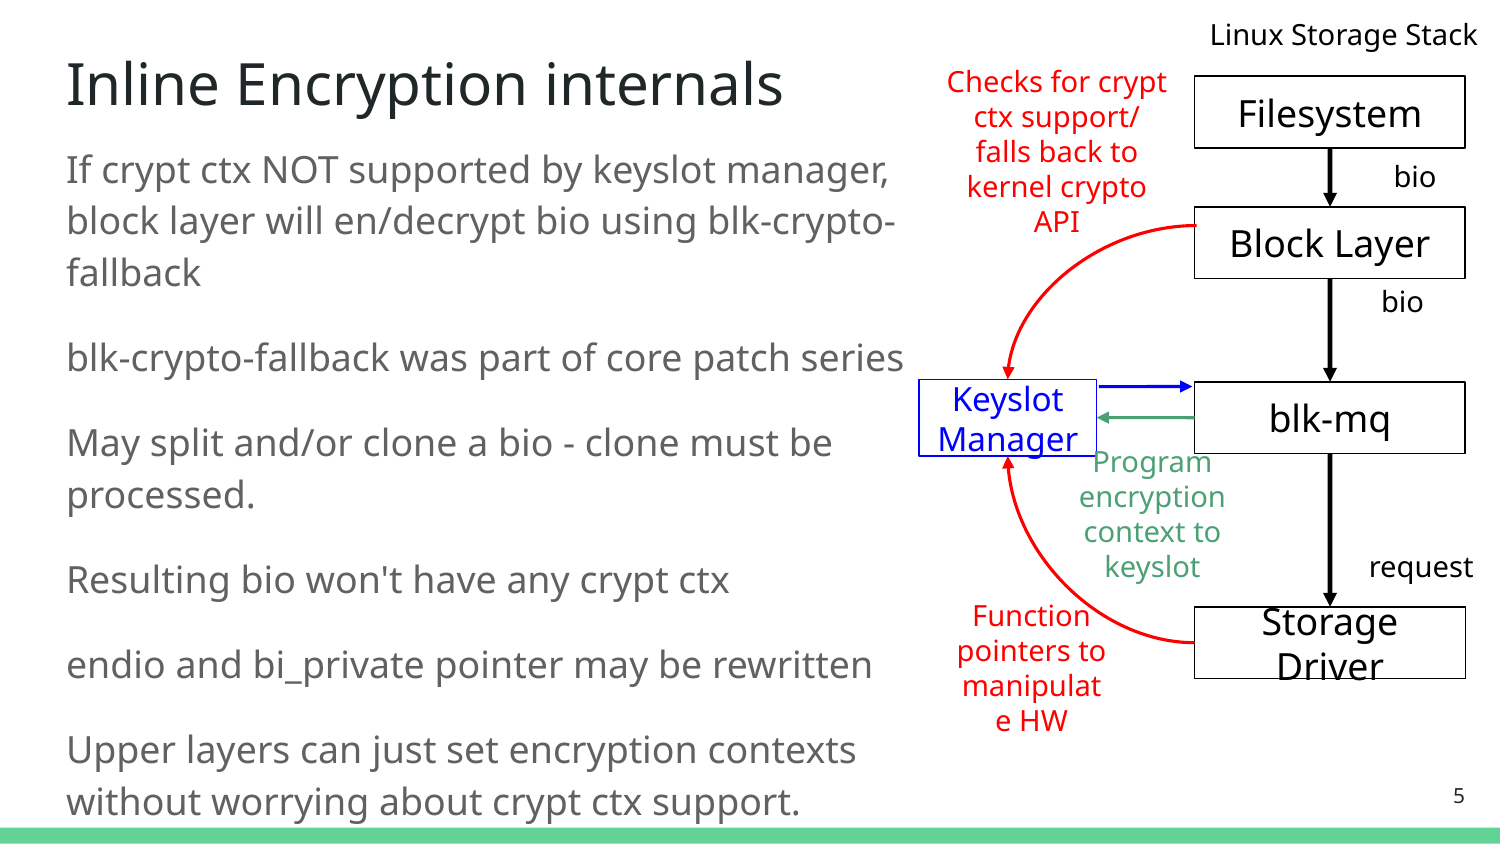

Linux Storage Stack
Filesystem
bio
Block Layer
bio
Keyslot Manager
blk-mq
Program encryption context to keyslot
request
Storage Driver
Function pointers to manipulate HW
Inline Encryption internals
# If crypt ctx NOT supported by keyslot manager, block layer will en/decrypt bio using blk-crypto-fallback
blk-crypto-fallback was part of core patch series
May split and/or clone a bio - clone must be processed.
Resulting bio won't have any crypt ctx
endio and bi_private pointer may be rewritten
Upper layers can just set encryption contexts without worrying about crypt ctx support.
Checks for crypt ctx support/
falls back to kernel crypto API